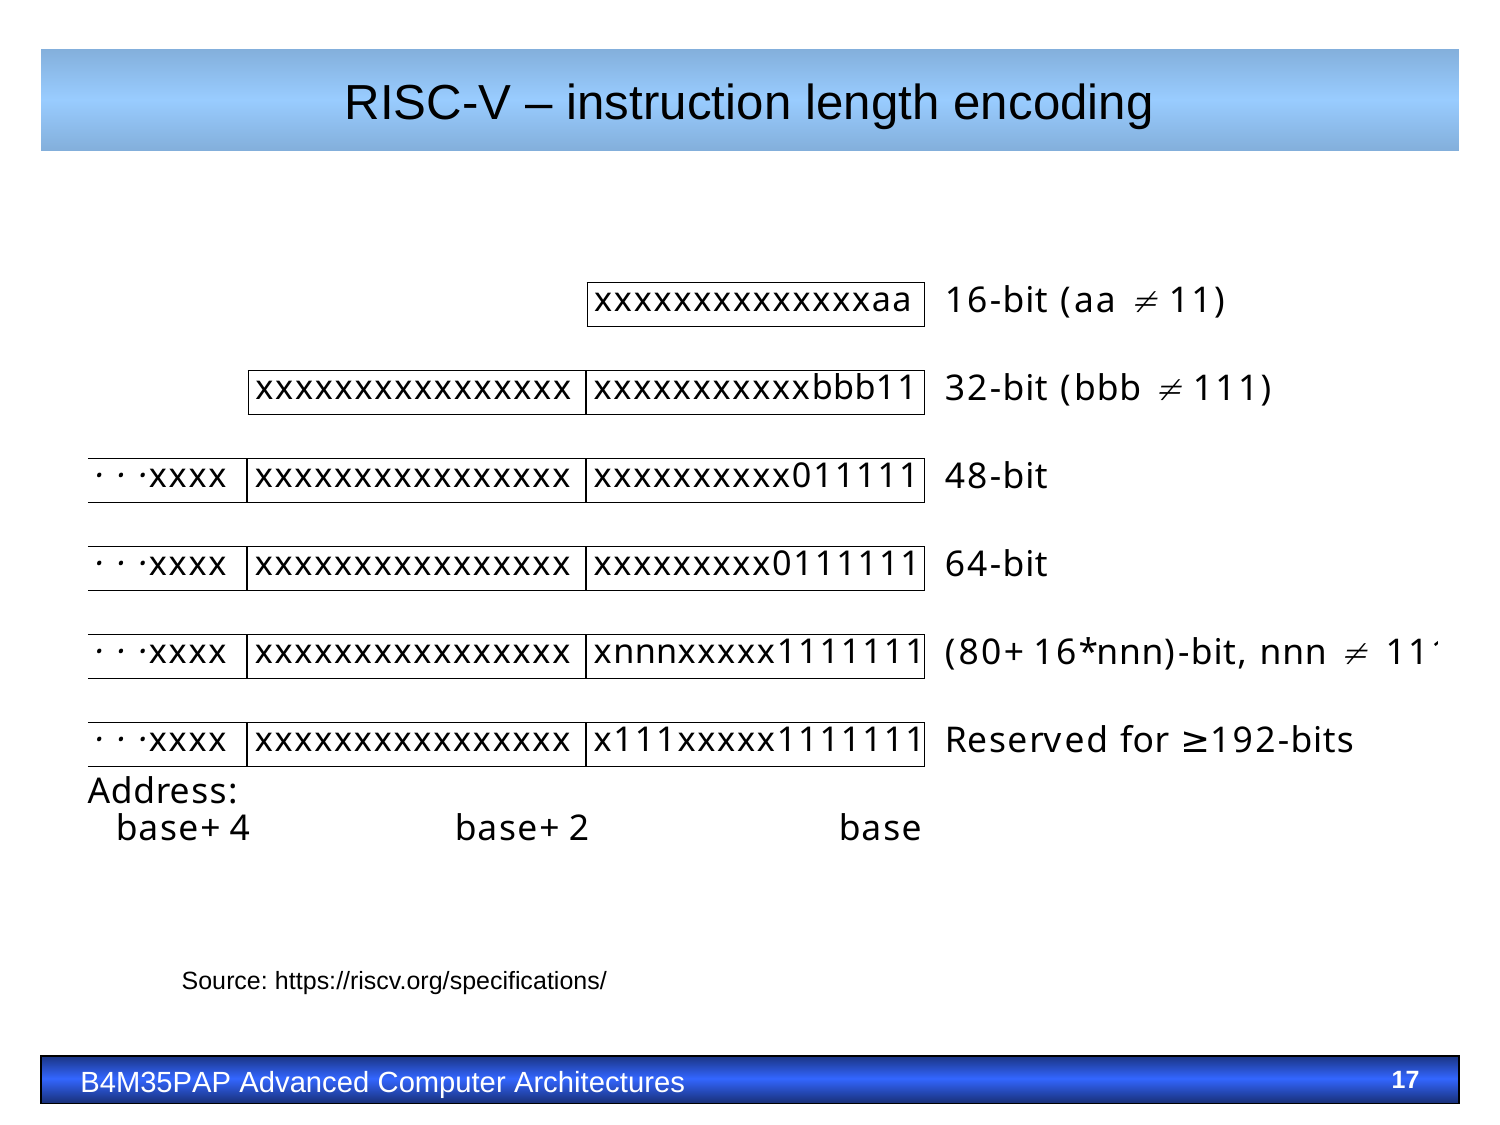

# RISC-V – instruction length encoding
Source: https://riscv.org/specifications/